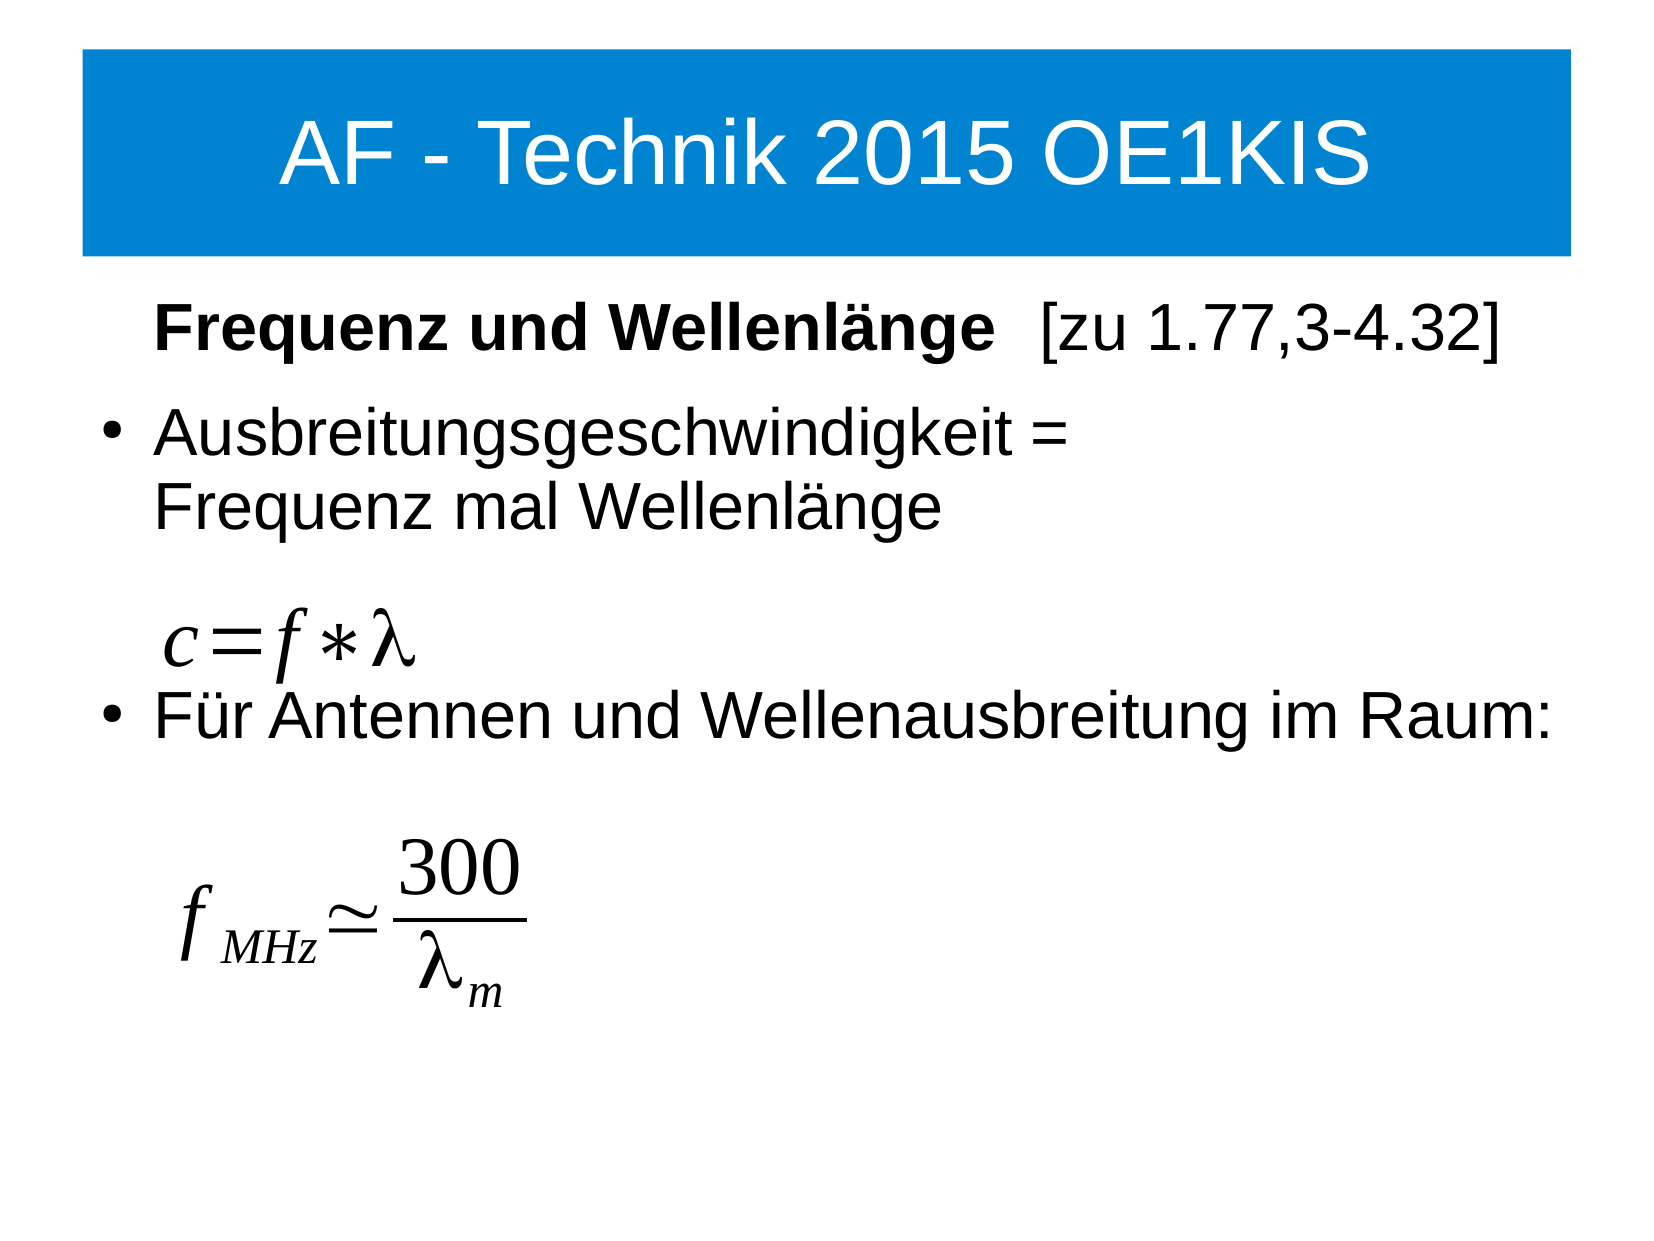

# AF - Technik 2015 OE1KIS
Frequenz und Wellenlänge	[zu 1.77,3-4.32]
Ausbreitungsgeschwindigkeit =
Frequenz mal Wellenlänge
Für Antennen und Wellenausbreitung im Raum: